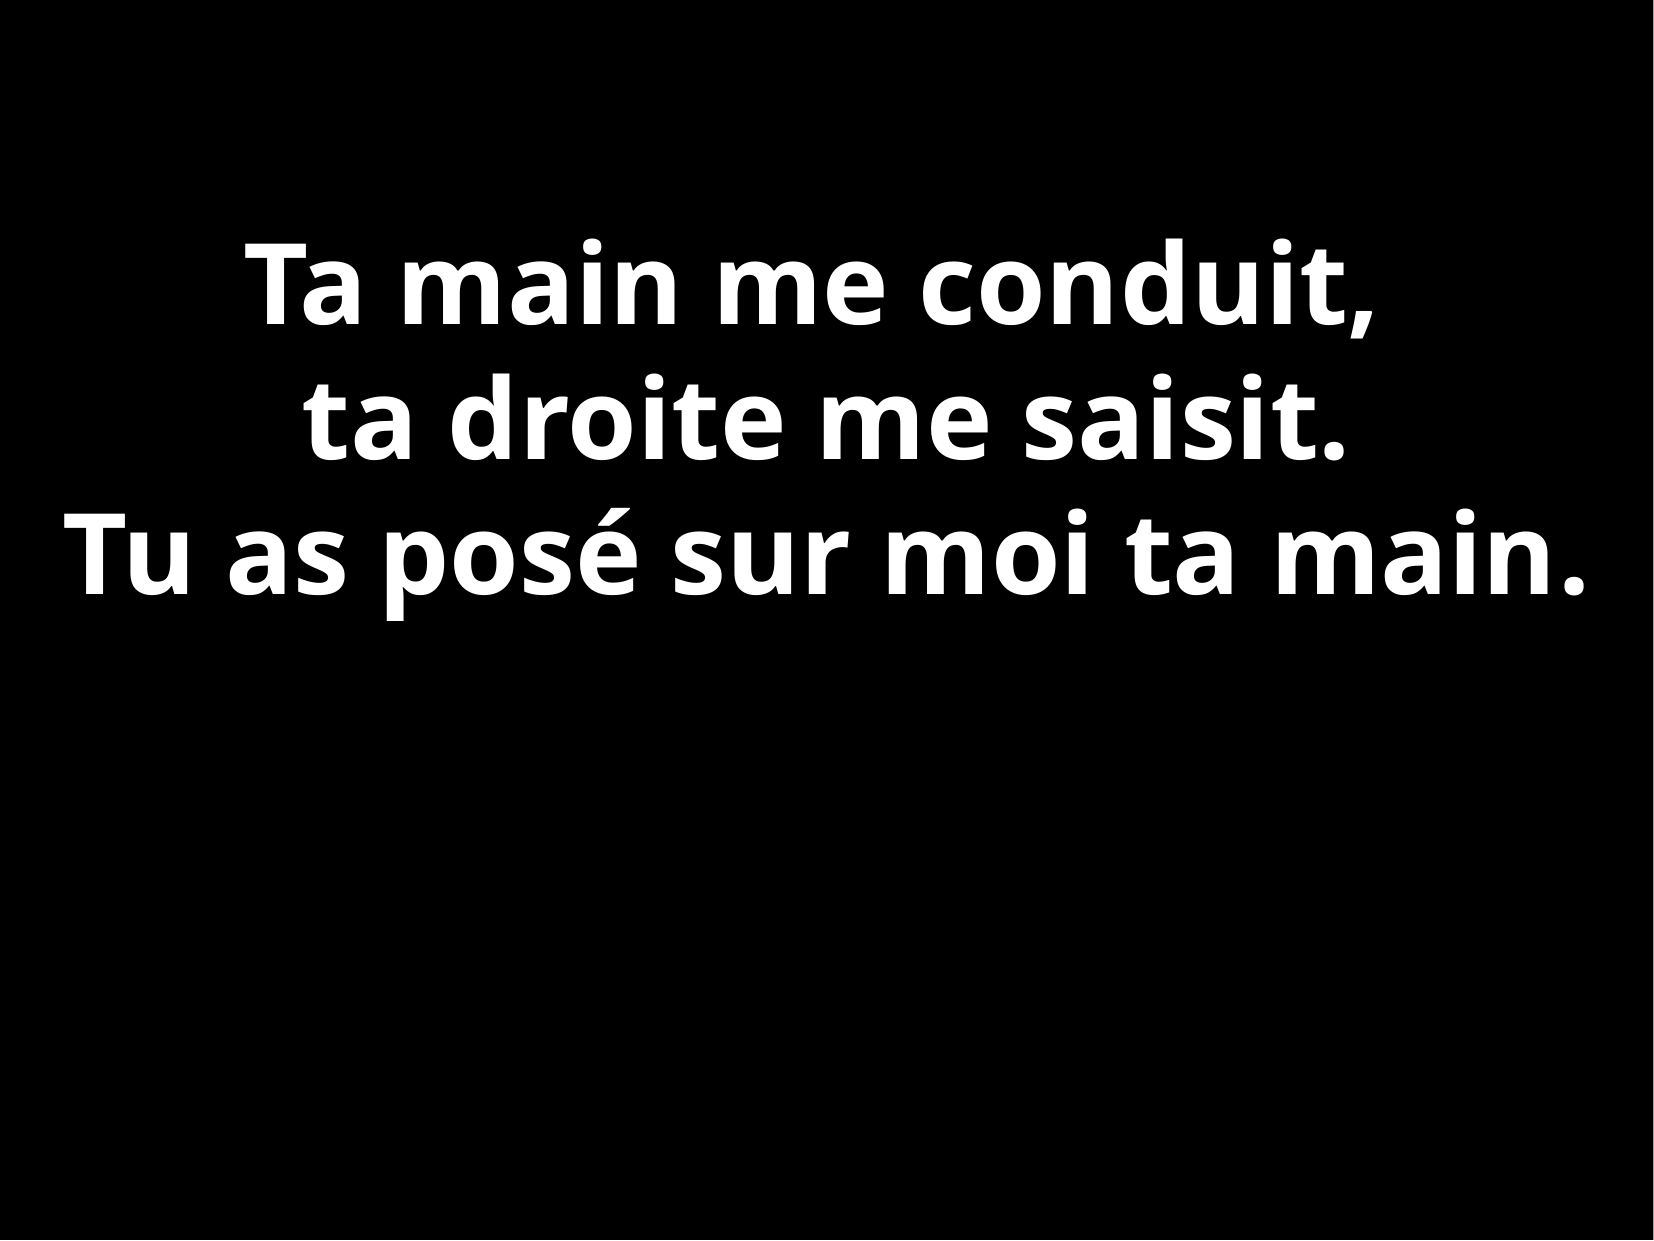

Ta main me conduit,
ta droite me saisit.
Tu as posé sur moi ta main.